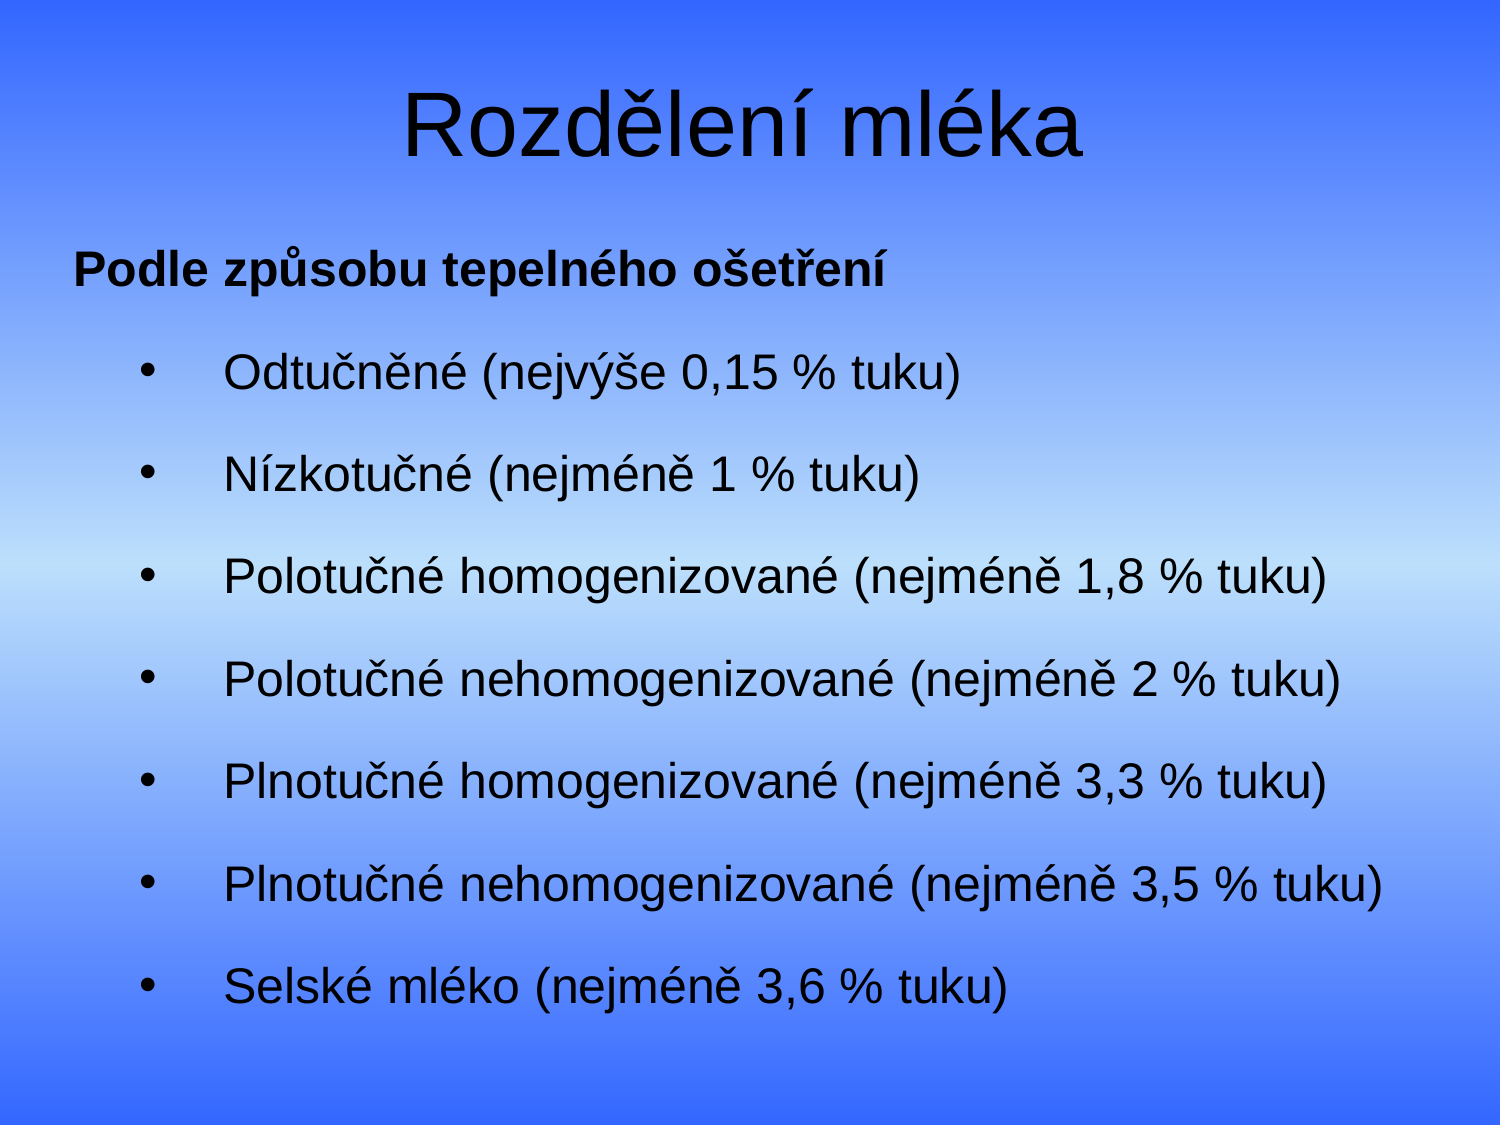

# Rozdělení mléka
Podle způsobu tepelného ošetření
Odtučněné (nejvýše 0,15 % tuku)
Nízkotučné (nejméně 1 % tuku)
Polotučné homogenizované (nejméně 1,8 % tuku)
Polotučné nehomogenizované (nejméně 2 % tuku)
Plnotučné homogenizované (nejméně 3,3 % tuku)
Plnotučné nehomogenizované (nejméně 3,5 % tuku)
Selské mléko (nejméně 3,6 % tuku)